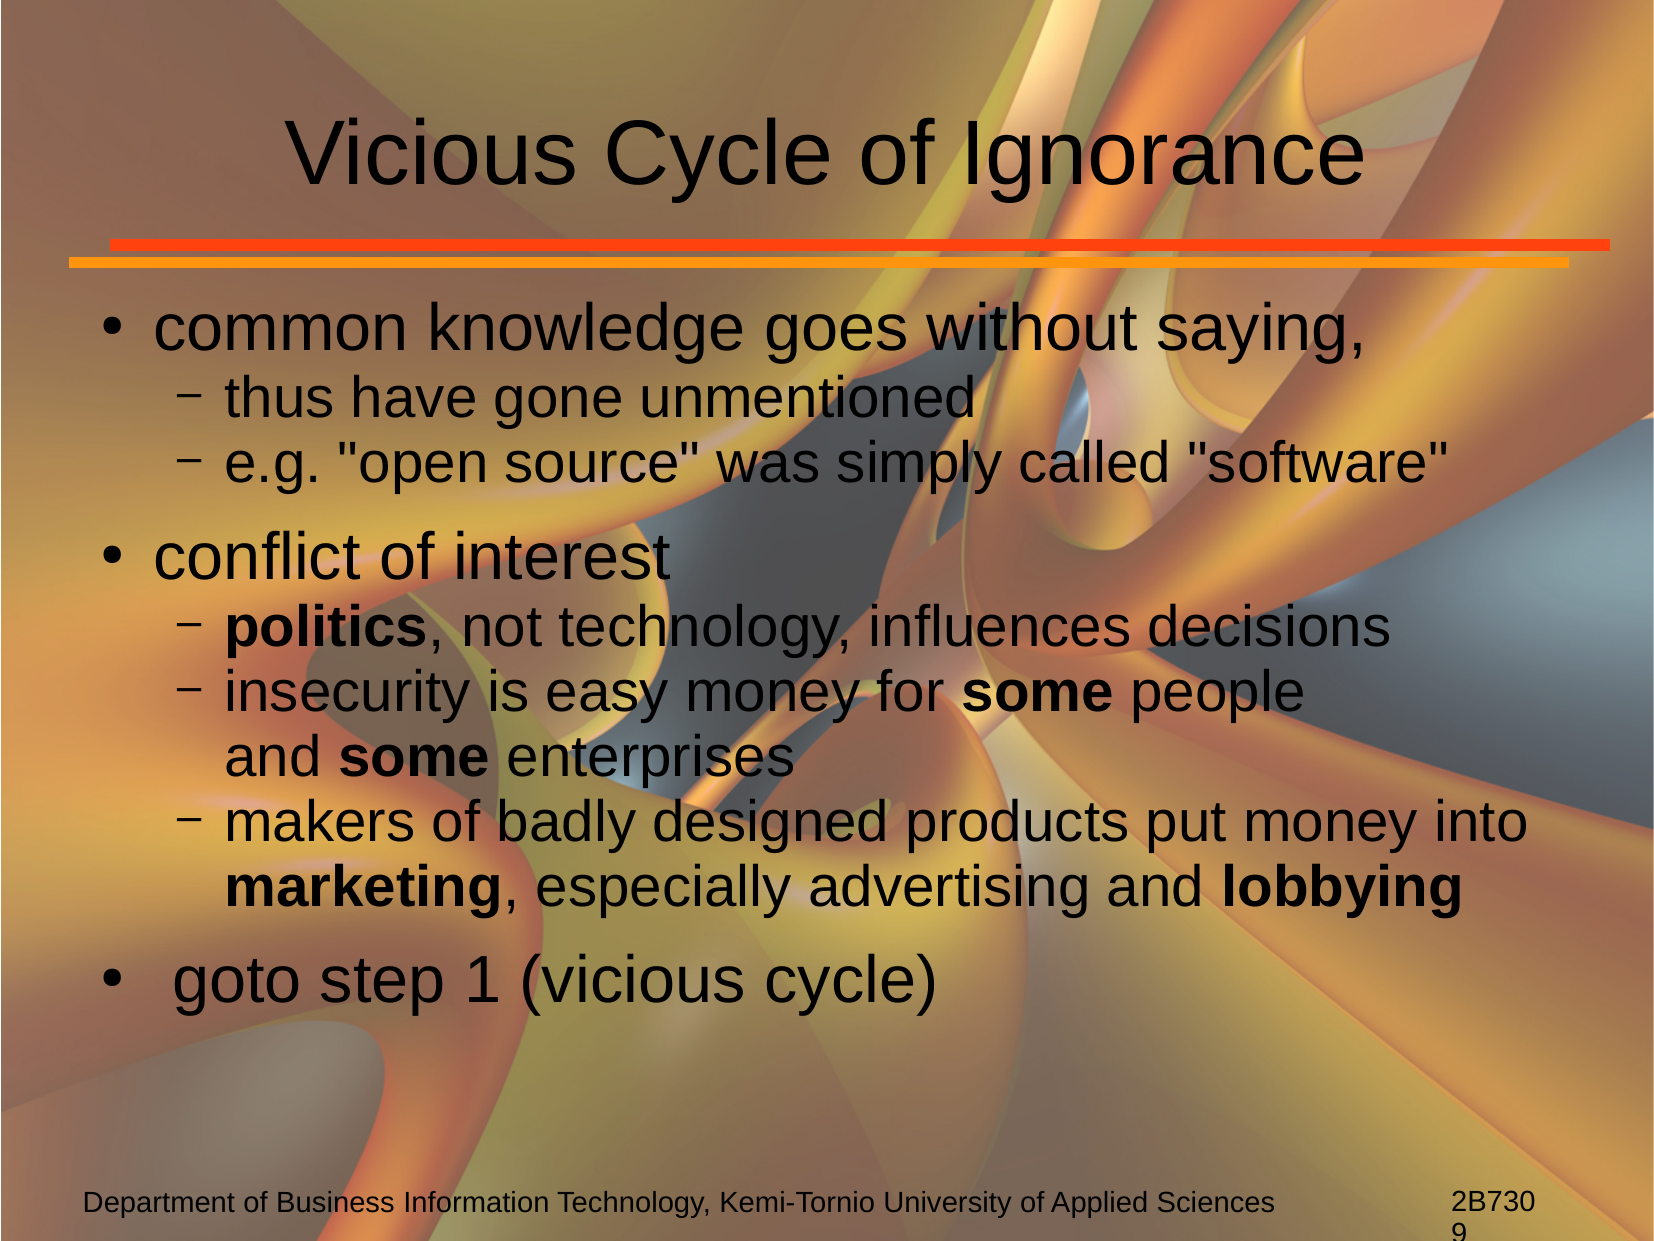

# Vicious Cycle of Ignorance
common knowledge goes without saying,
thus have gone unmentioned
e.g. "open source" was simply called "software"
conflict of interest
politics, not technology, influences decisions
insecurity is easy money for some people
and some enterprises
makers of badly designed products put money into marketing, especially advertising and lobbying
 goto step 1 (vicious cycle)